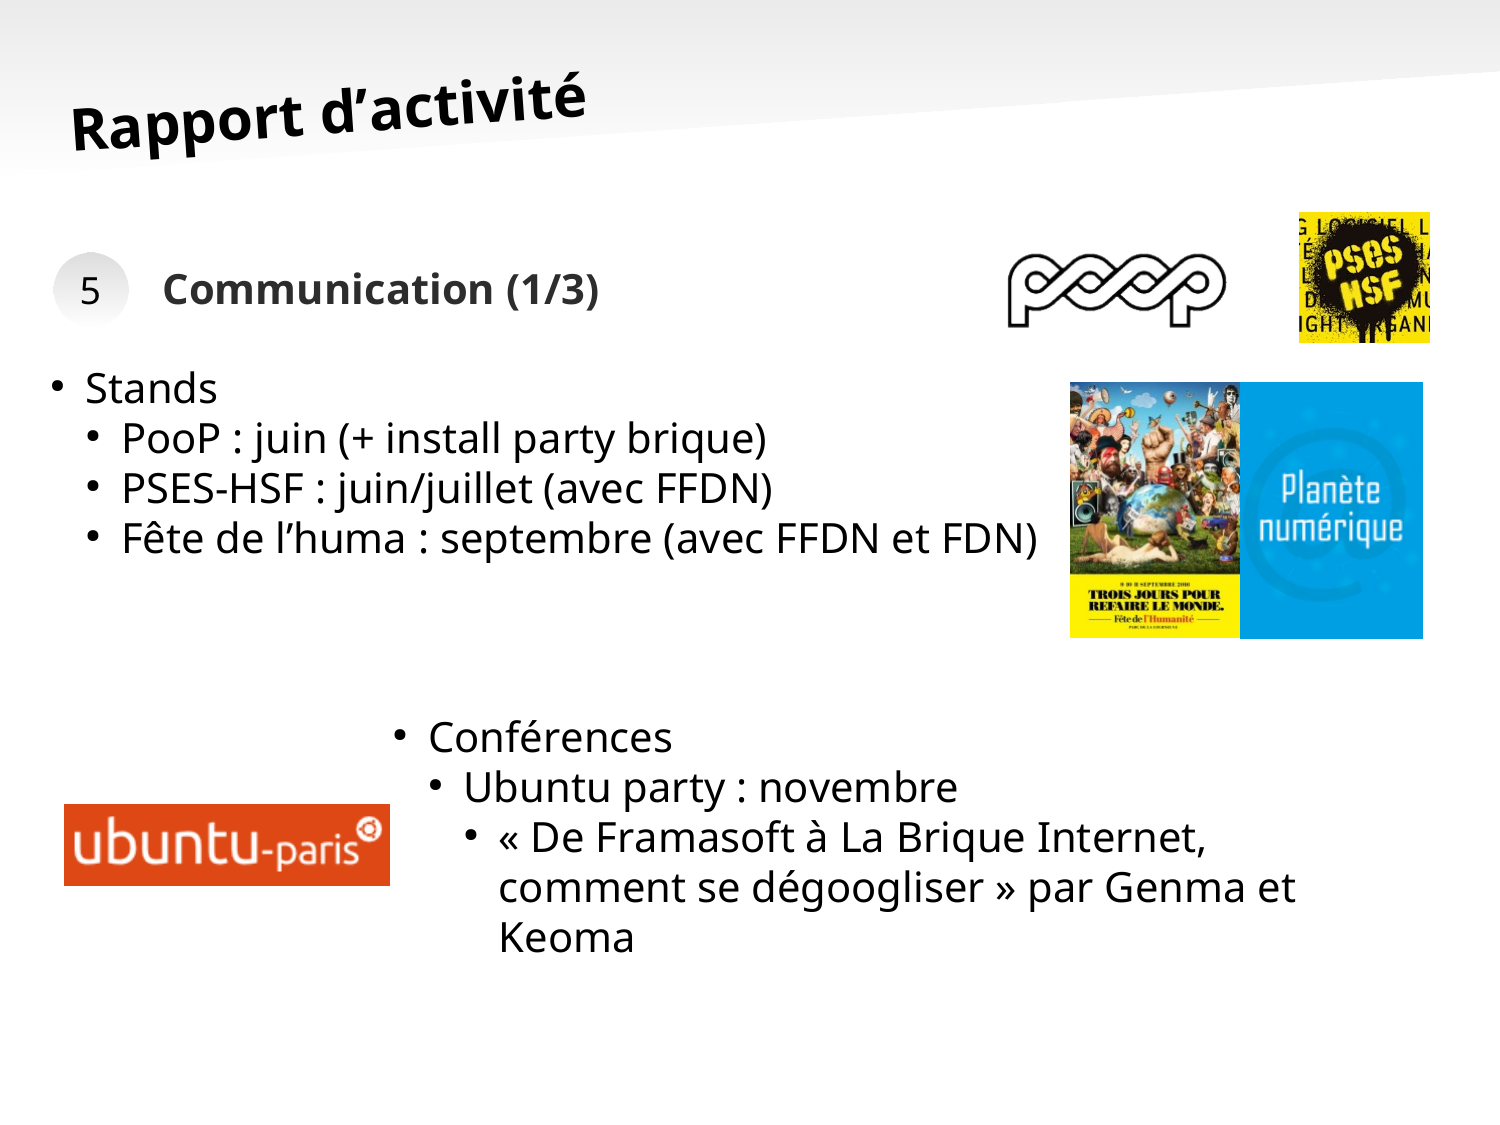

Rapport d’activité
Communication (1/3)
5
Stands
PooP : juin (+ install party brique)
PSES-HSF : juin/juillet (avec FFDN)
Fête de l’huma : septembre (avec FFDN et FDN)
Conférences
Ubuntu party : novembre
« De Framasoft à La Brique Internet, comment se dégoogliser » par Genma et Keoma
5